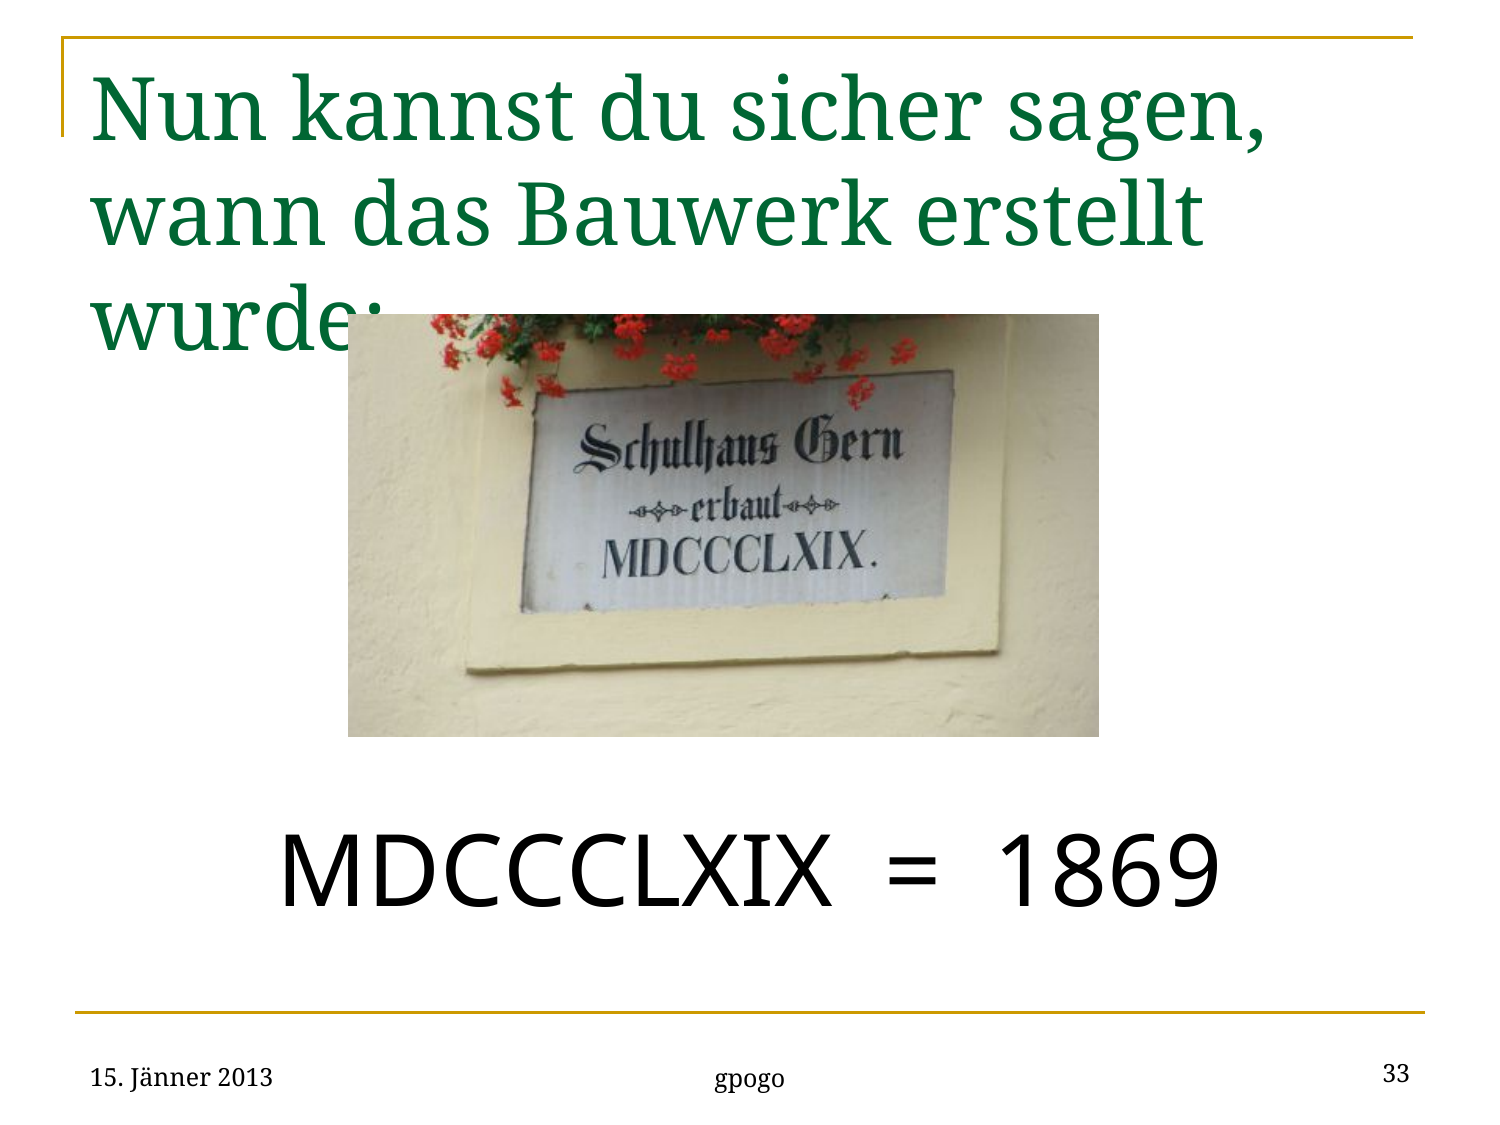

# Nun kannst du sicher sagen, wann das Bauwerk erstellt wurde:
MDCCCLXIX = 1869
15. Jänner 2013
gpogo